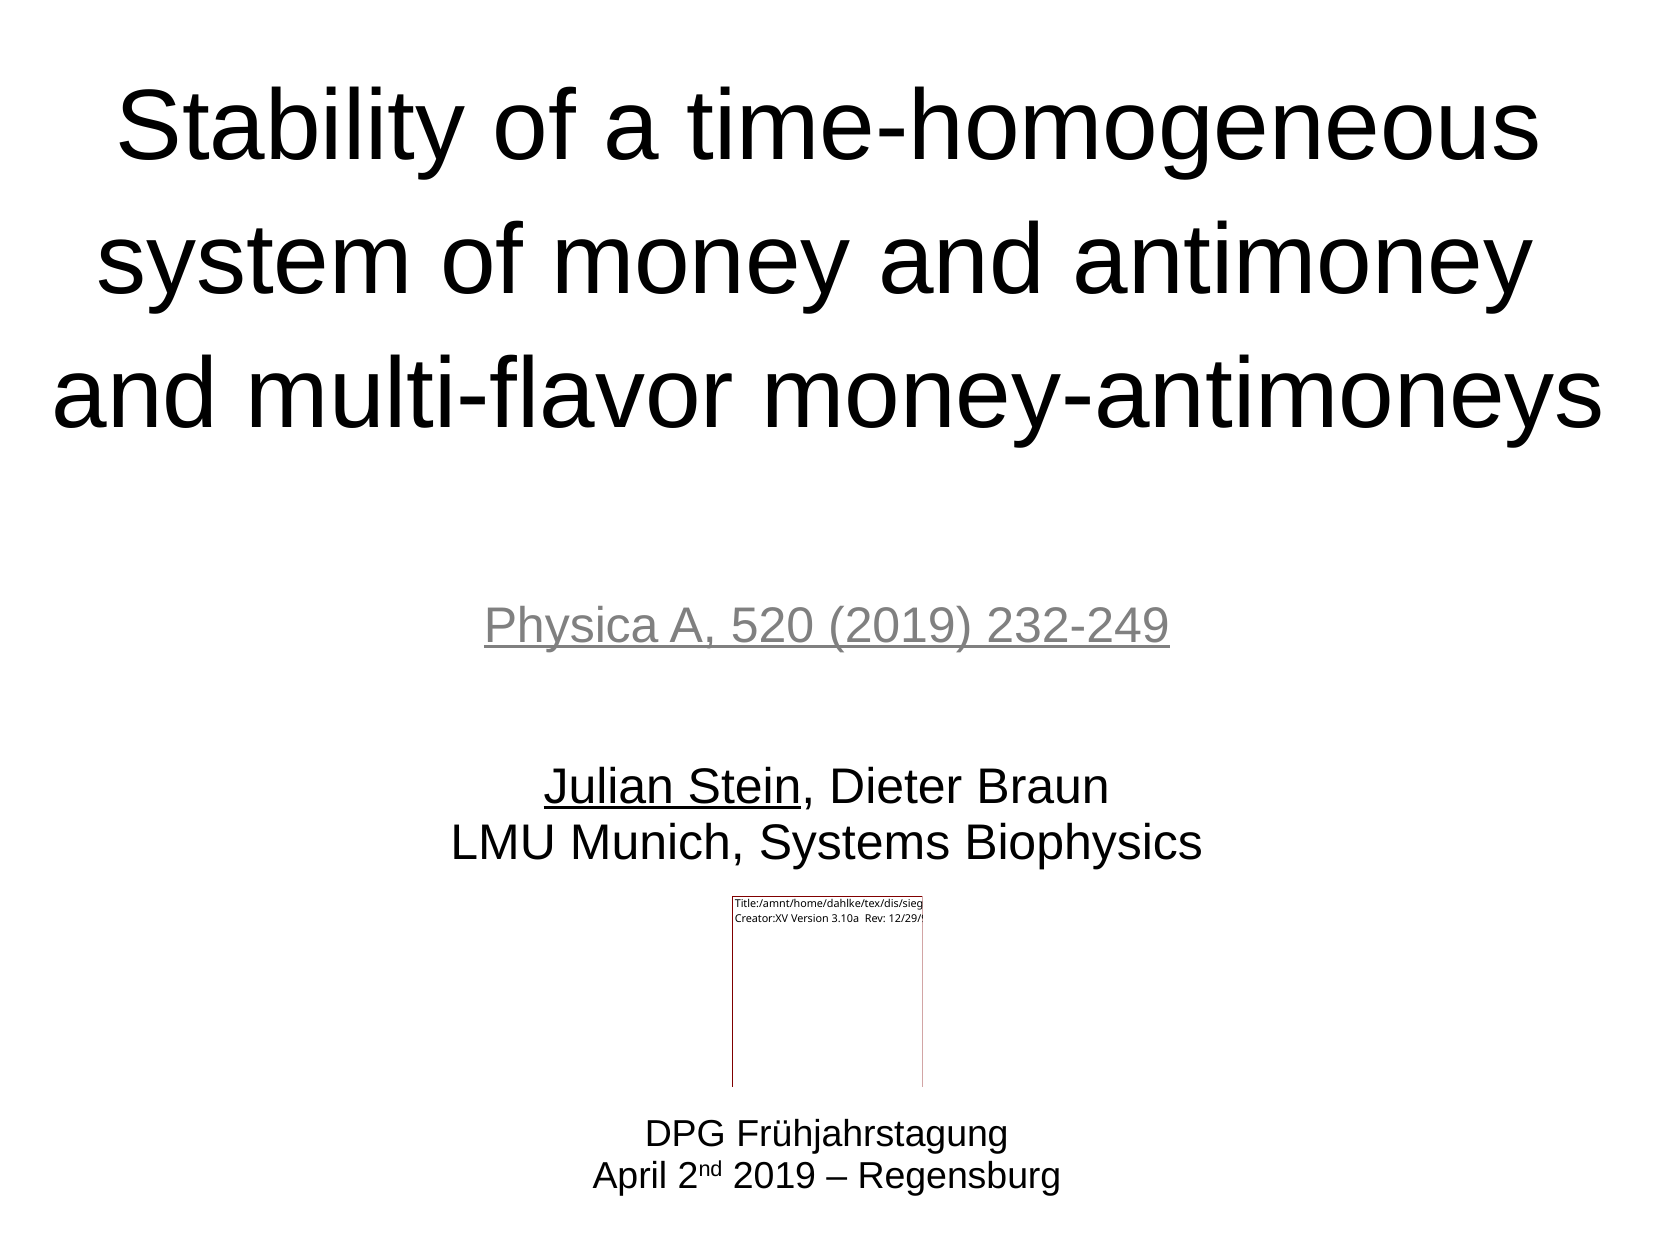

Stability of a time-homogeneous system of money and antimoney
and multi-flavor money-antimoneys
Physica A, 520 (2019) 232-249
# Julian Stein, Dieter Braun
LMU Munich, Systems Biophysics
DPG Frühjahrstagung
April 2nd 2019 – Regensburg